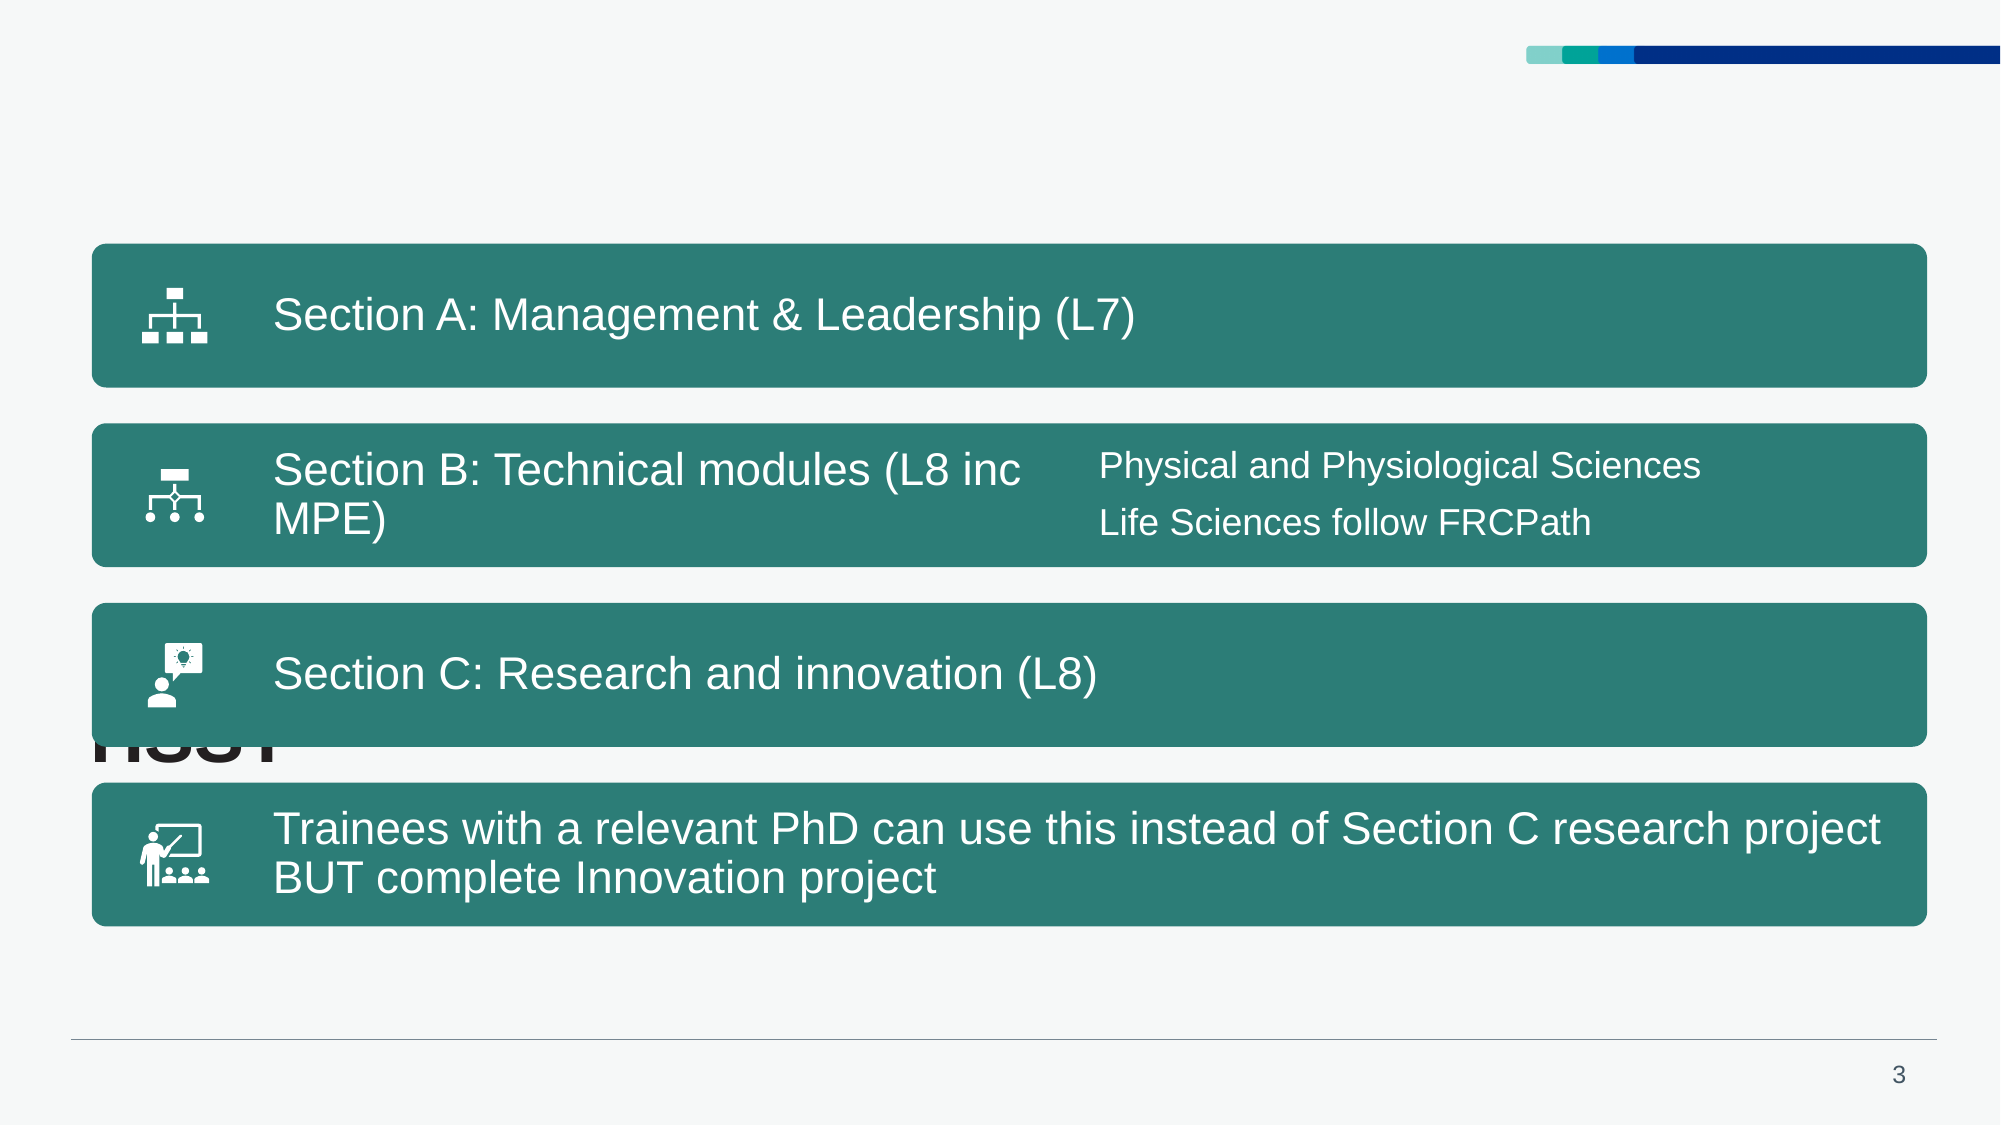

Section A: Management & Leadership (L7)
Section B: Technical modules (L8 inc MPE)
Physical and Physiological Sciences
Life Sciences follow FRCPath
Section C: Research and innovation (L8)
Trainees with a relevant PhD can use this instead of Section C research project BUT complete Innovation project
# HSST